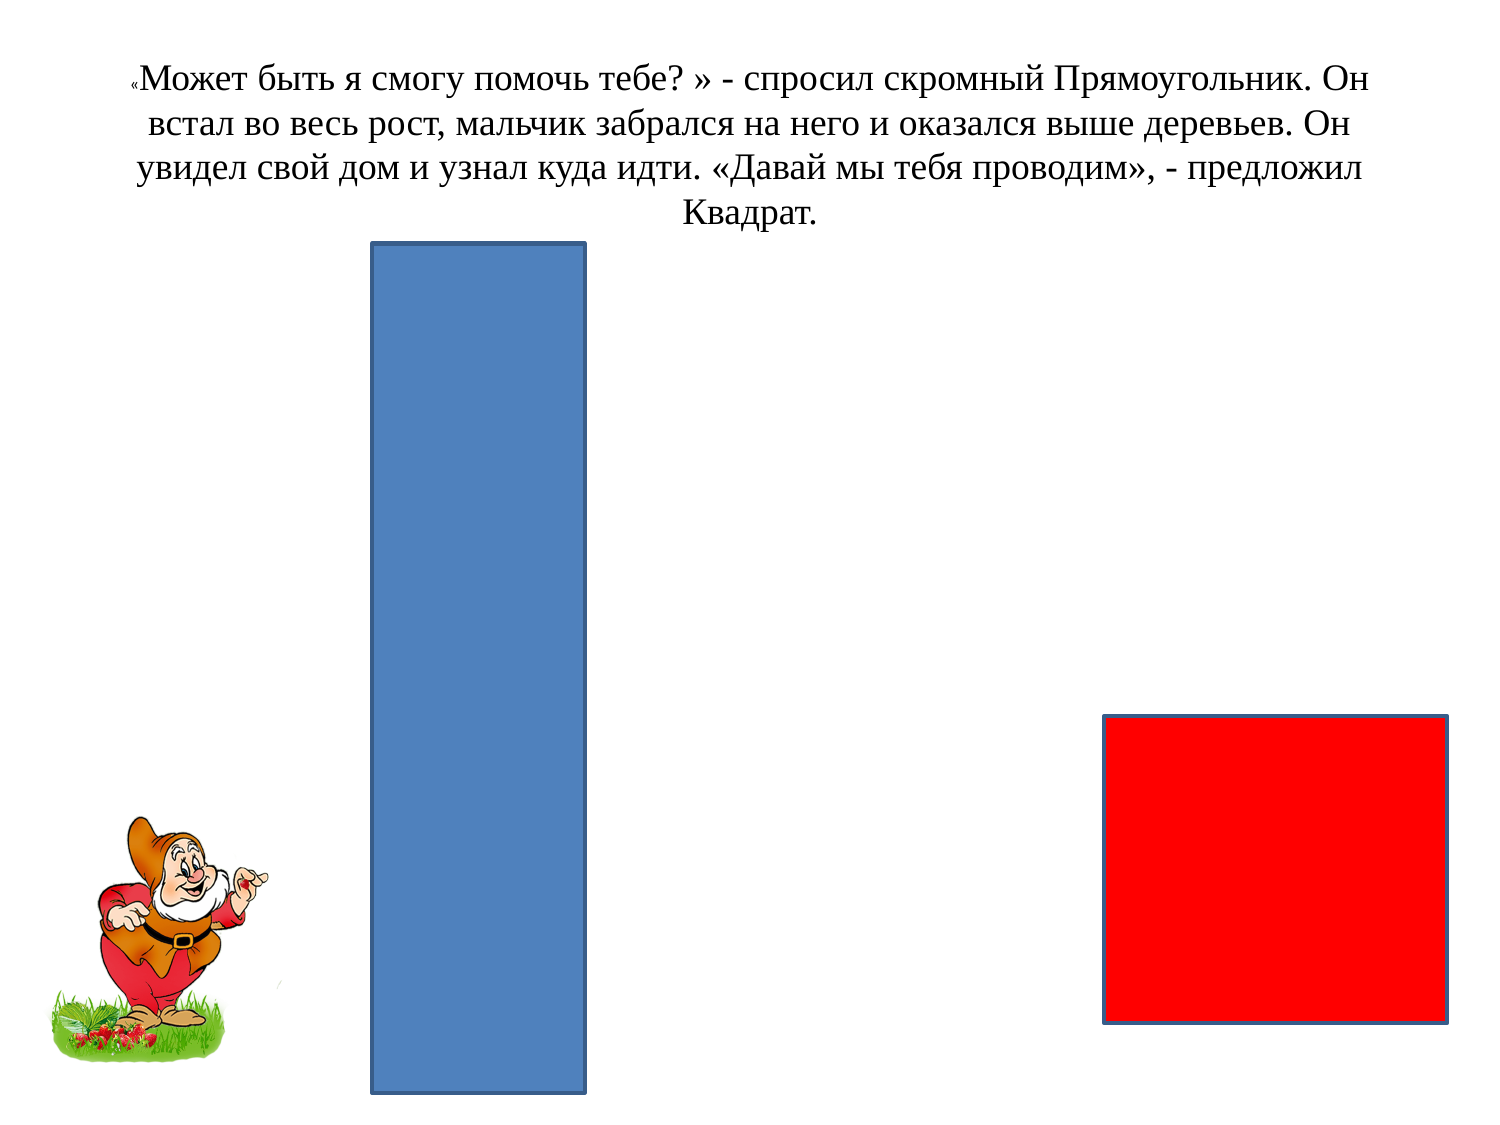

# «Может быть я смогу помочь тебе? » - спросил скромный Прямоугольник. Он встал во весь рост, мальчик забрался на него и оказался выше деревьев. Он увидел свой дом и узнал куда идти. «Давай мы тебя проводим», - предложил Квадрат.